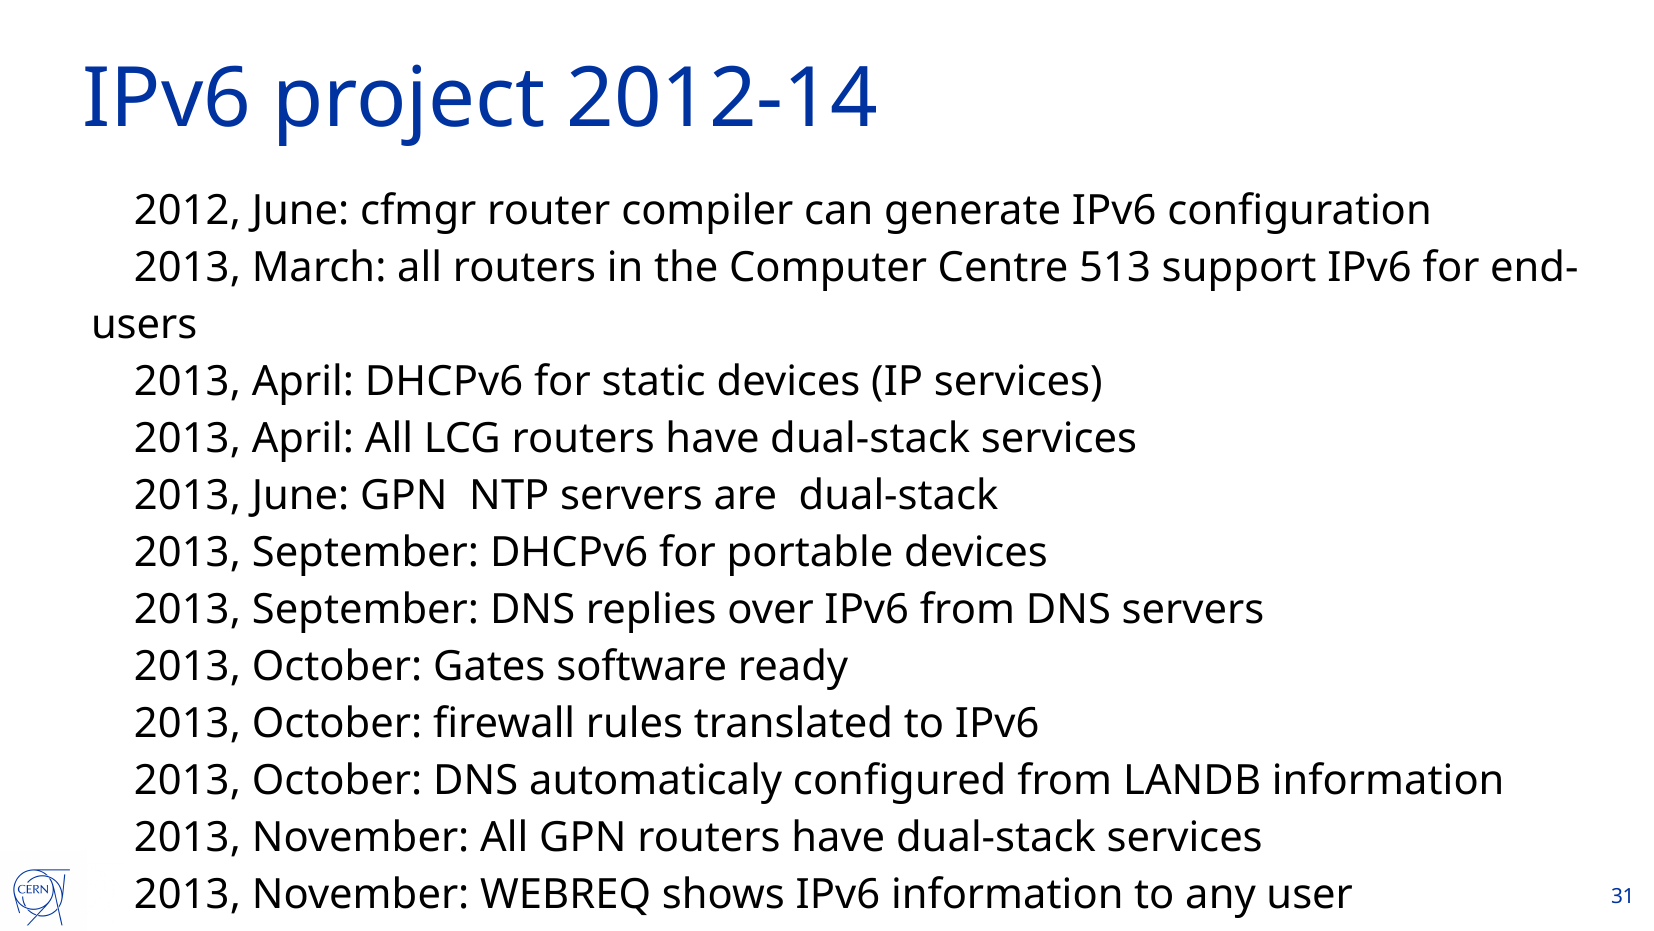

# IPv6 project 2012-14
 2012, June: cfmgr router compiler can generate IPv6 configuration
 2013, March: all routers in the Computer Centre 513 support IPv6 for end-users
 2013, April: DHCPv6 for static devices (IP services)
 2013, April: All LCG routers have dual-stack services
 2013, June: GPN NTP servers are dual-stack
 2013, September: DHCPv6 for portable devices
 2013, September: DNS replies over IPv6 from DNS servers
 2013, October: Gates software ready
 2013, October: firewall rules translated to IPv6
 2013, October: DNS automaticaly configured from LANDB information
 2013, November: All GPN routers have dual-stack services
 2013, November: WEBREQ shows IPv6 information to any user
 2014, January: Automatic IPv6 configuration in the central firewall